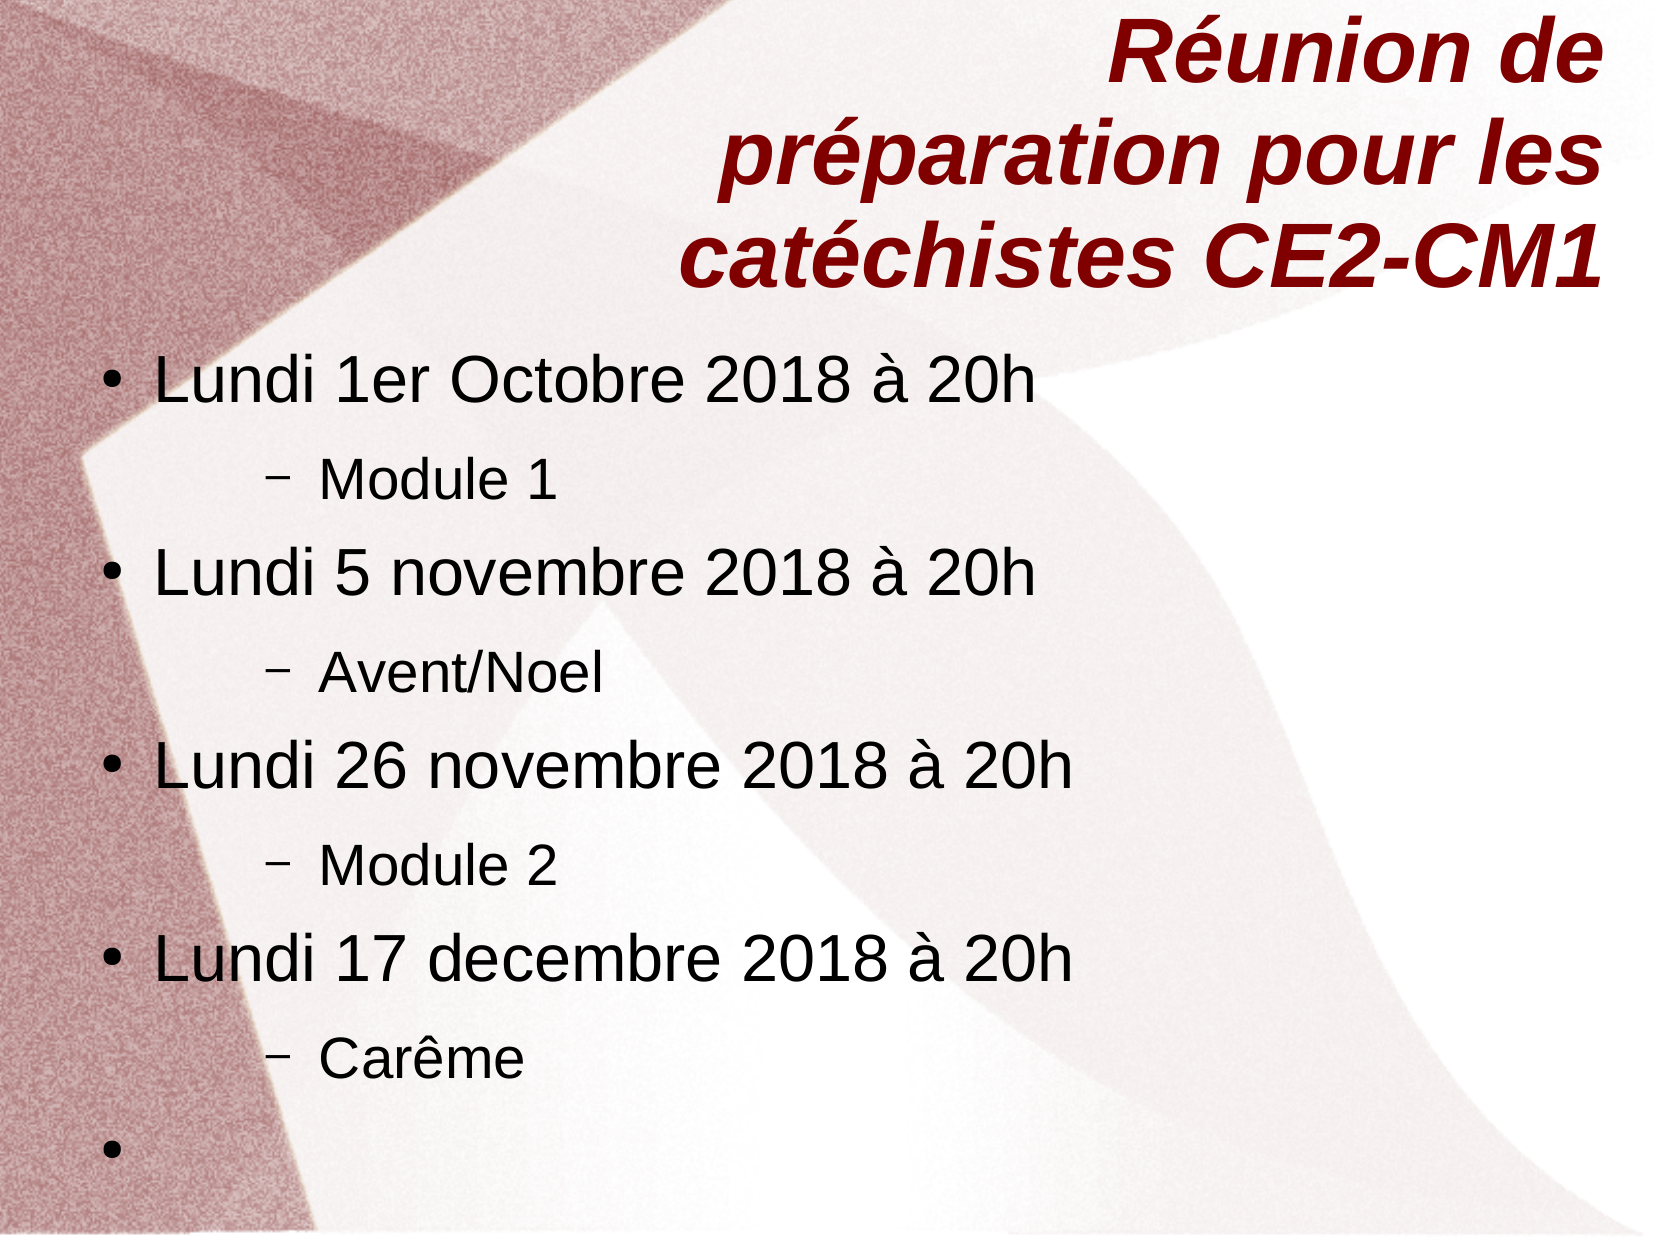

# Réunion de préparation pour les catéchistes CE2-CM1
Lundi 1er Octobre 2018 à 20h
Module 1
Lundi 5 novembre 2018 à 20h
Avent/Noel
Lundi 26 novembre 2018 à 20h
Module 2
Lundi 17 decembre 2018 à 20h
Carême